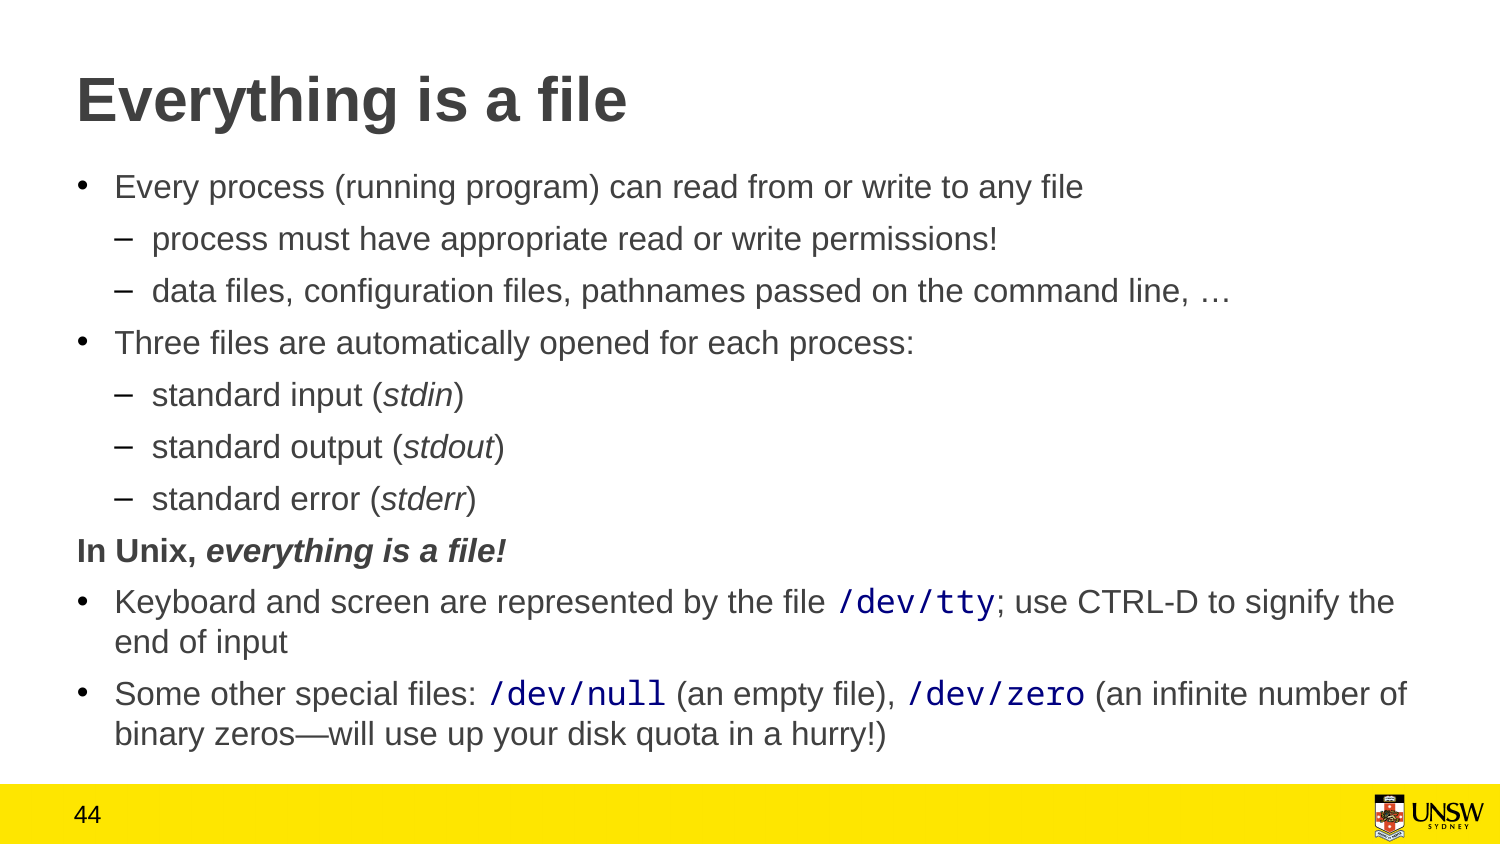

# Everything is a file
Every process (running program) can read from or write to any file
process must have appropriate read or write permissions!
data files, configuration files, pathnames passed on the command line, …
Three files are automatically opened for each process:
standard input (stdin)
standard output (stdout)
standard error (stderr)
In Unix, everything is a file!
Keyboard and screen are represented by the file /dev/tty; use CTRL-D to signify the end of input
Some other special files: /dev/null (an empty file), /dev/zero (an infinite number of binary zeros—will use up your disk quota in a hurry!)